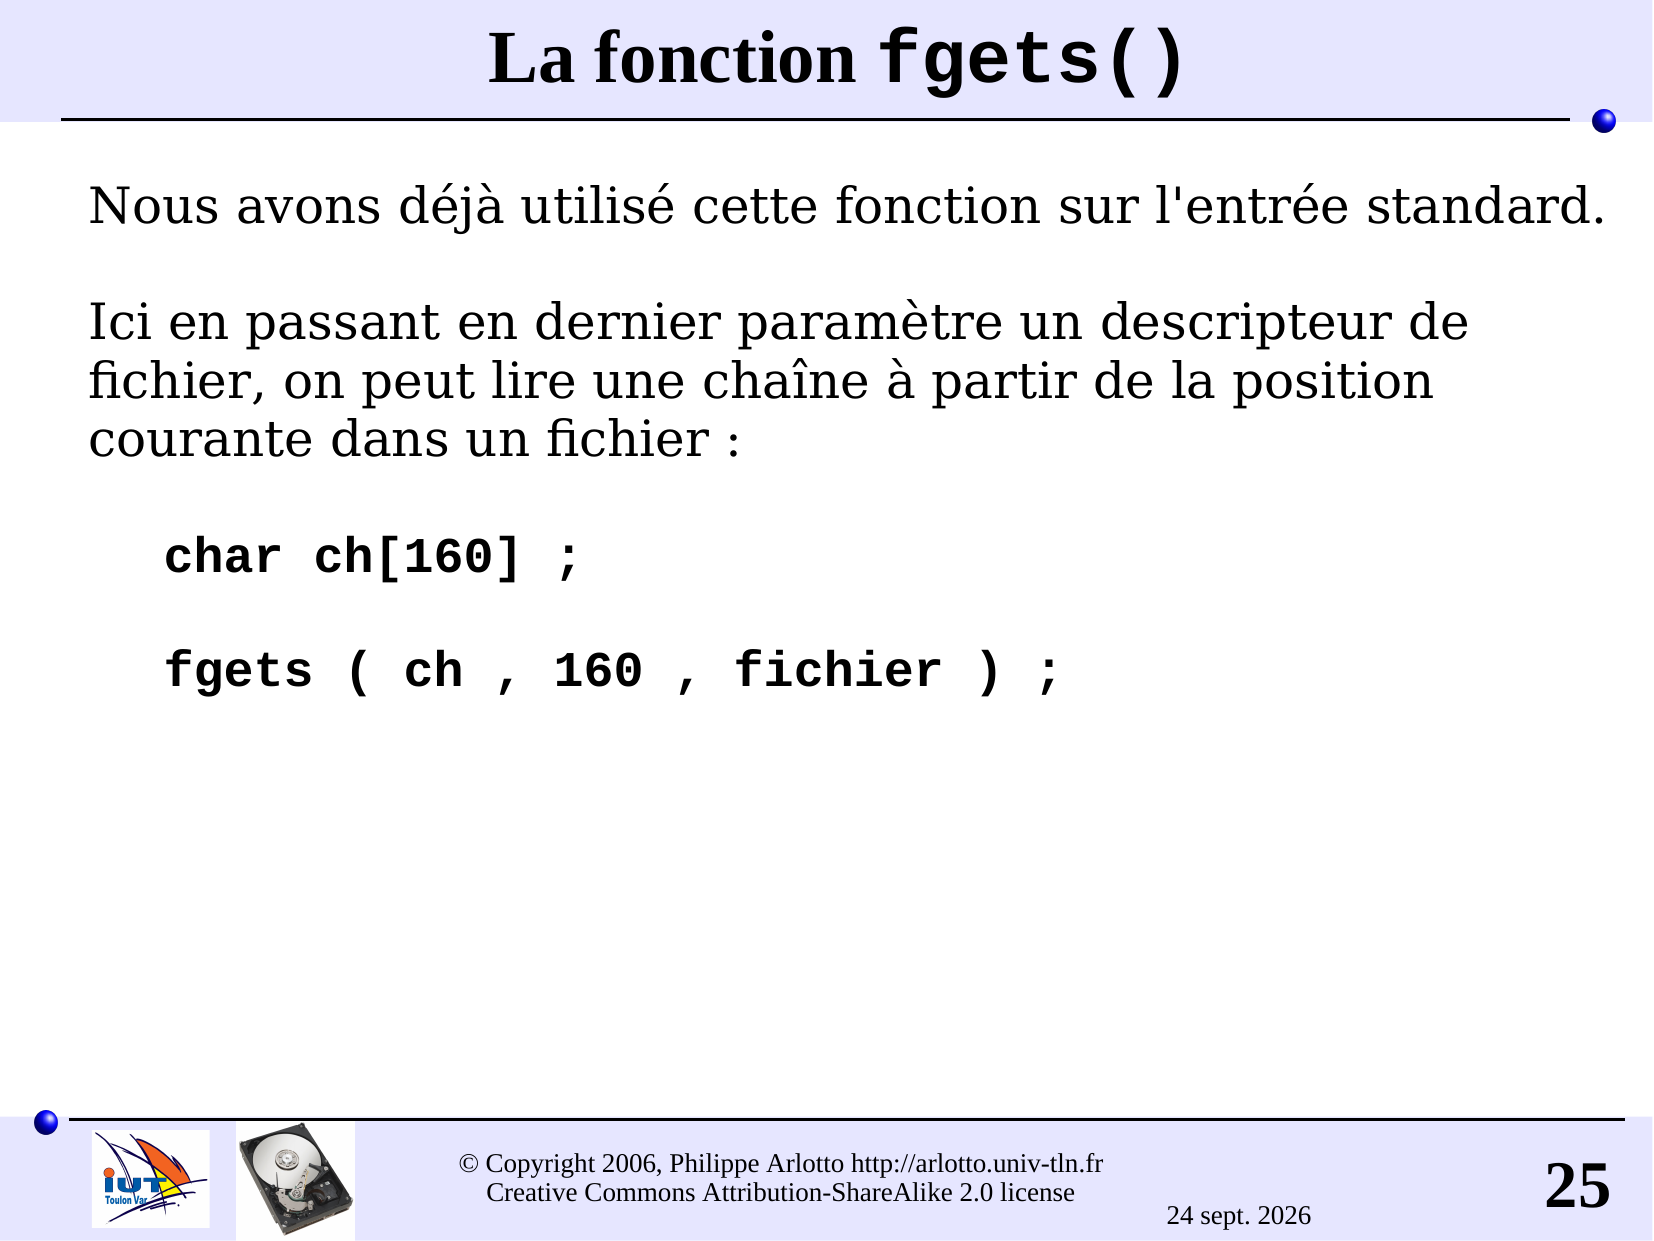

# La fonction fgets()
Nous avons déjà utilisé cette fonction sur l'entrée standard.
Ici en passant en dernier paramètre un descripteur de
fichier, on peut lire une chaîne à partir de la position
courante dans un fichier :
	char ch[160] ;
	fgets ( ch , 160 , fichier ) ;